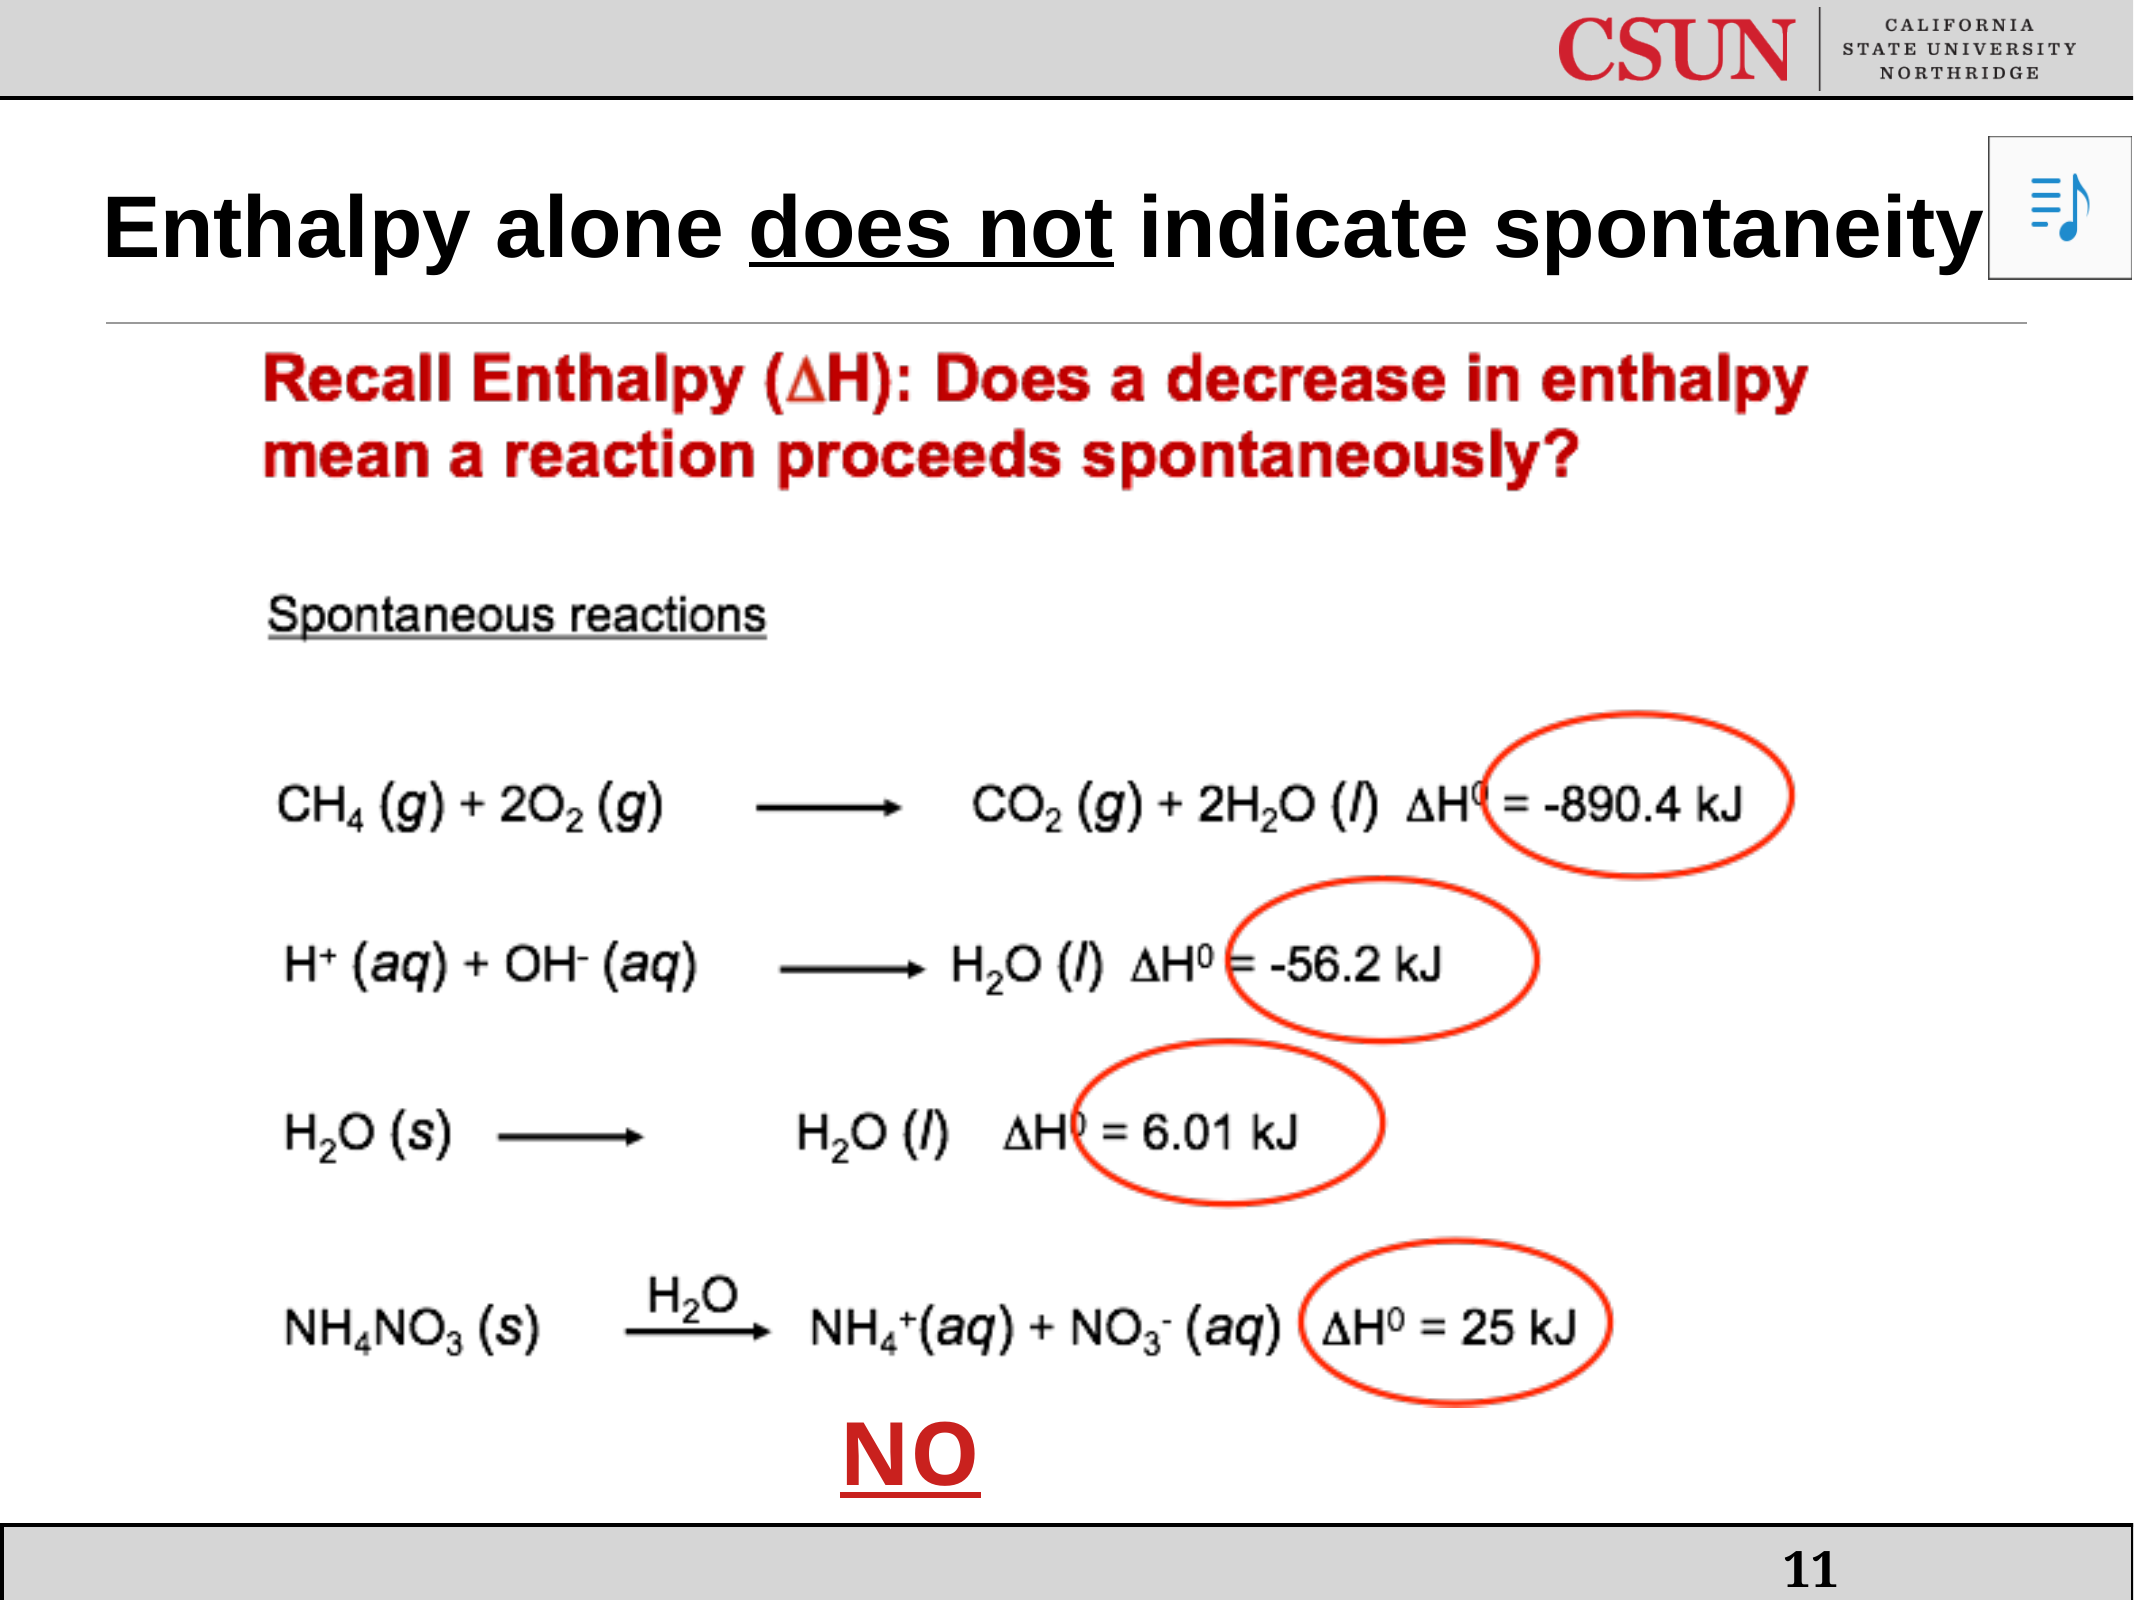

# Enthalpy alone does not indicate spontaneity
NO
11